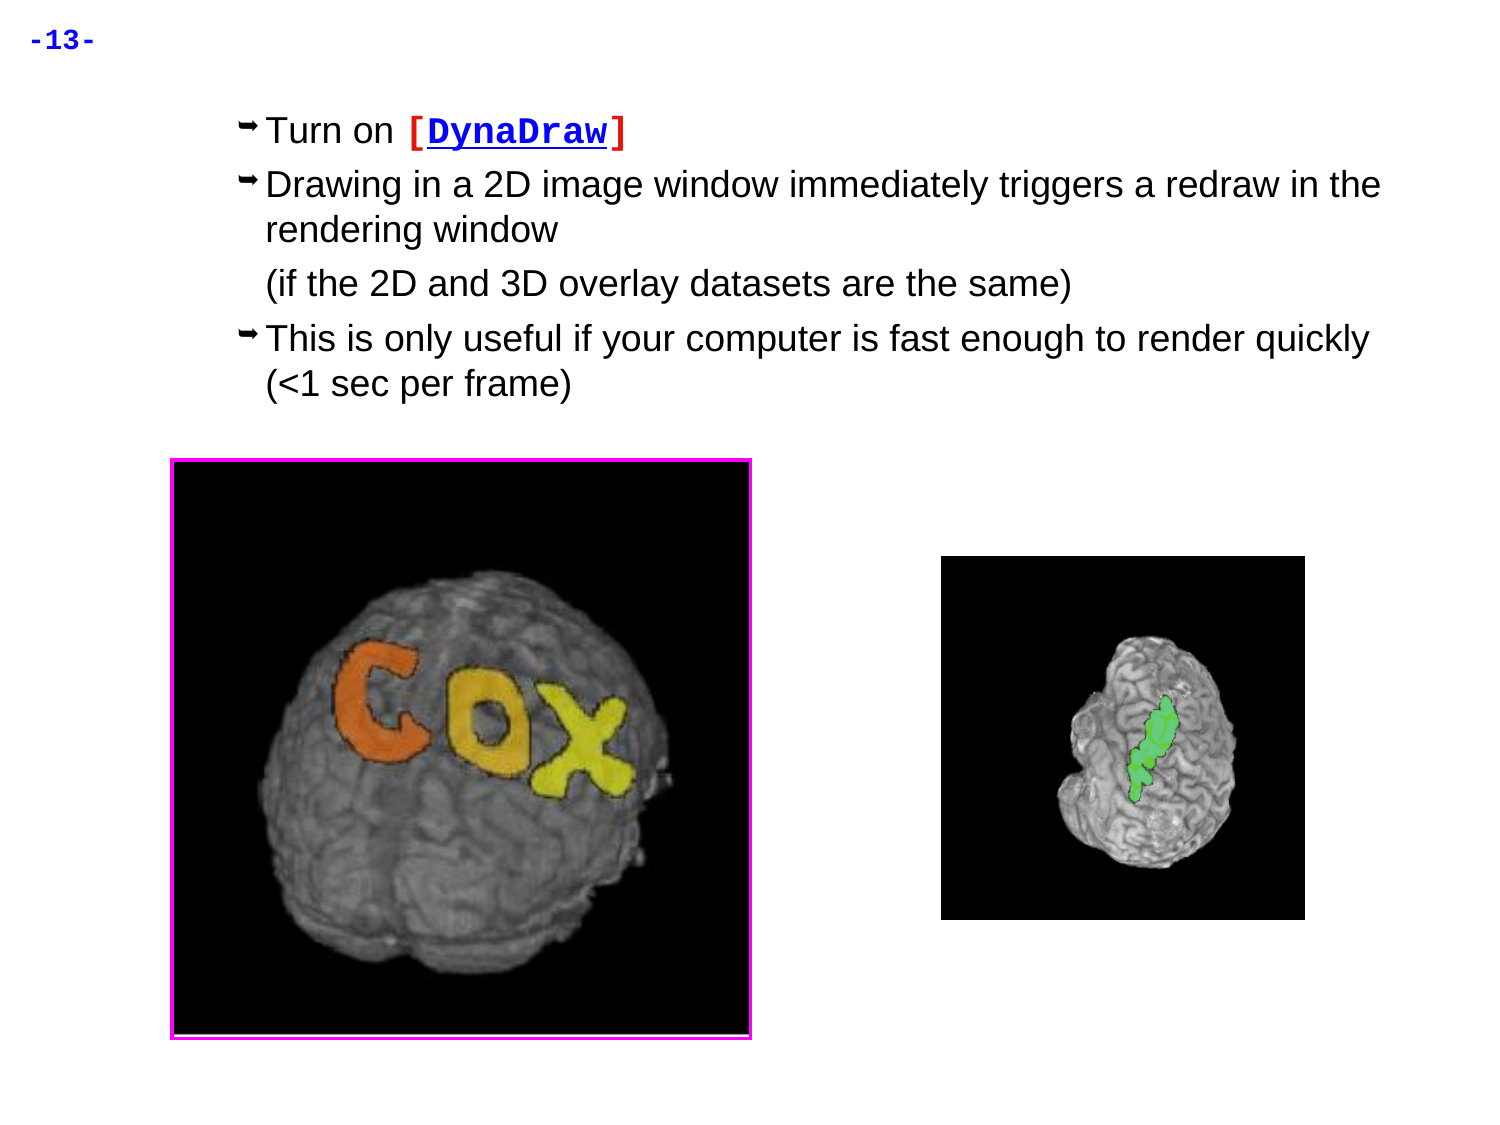

# Turn on [DynaDraw]
Drawing in a 2D image window immediately triggers a redraw in the rendering window
	(if the 2D and 3D overlay datasets are the same)
This is only useful if your computer is fast enough to render quickly (<1 sec per frame)